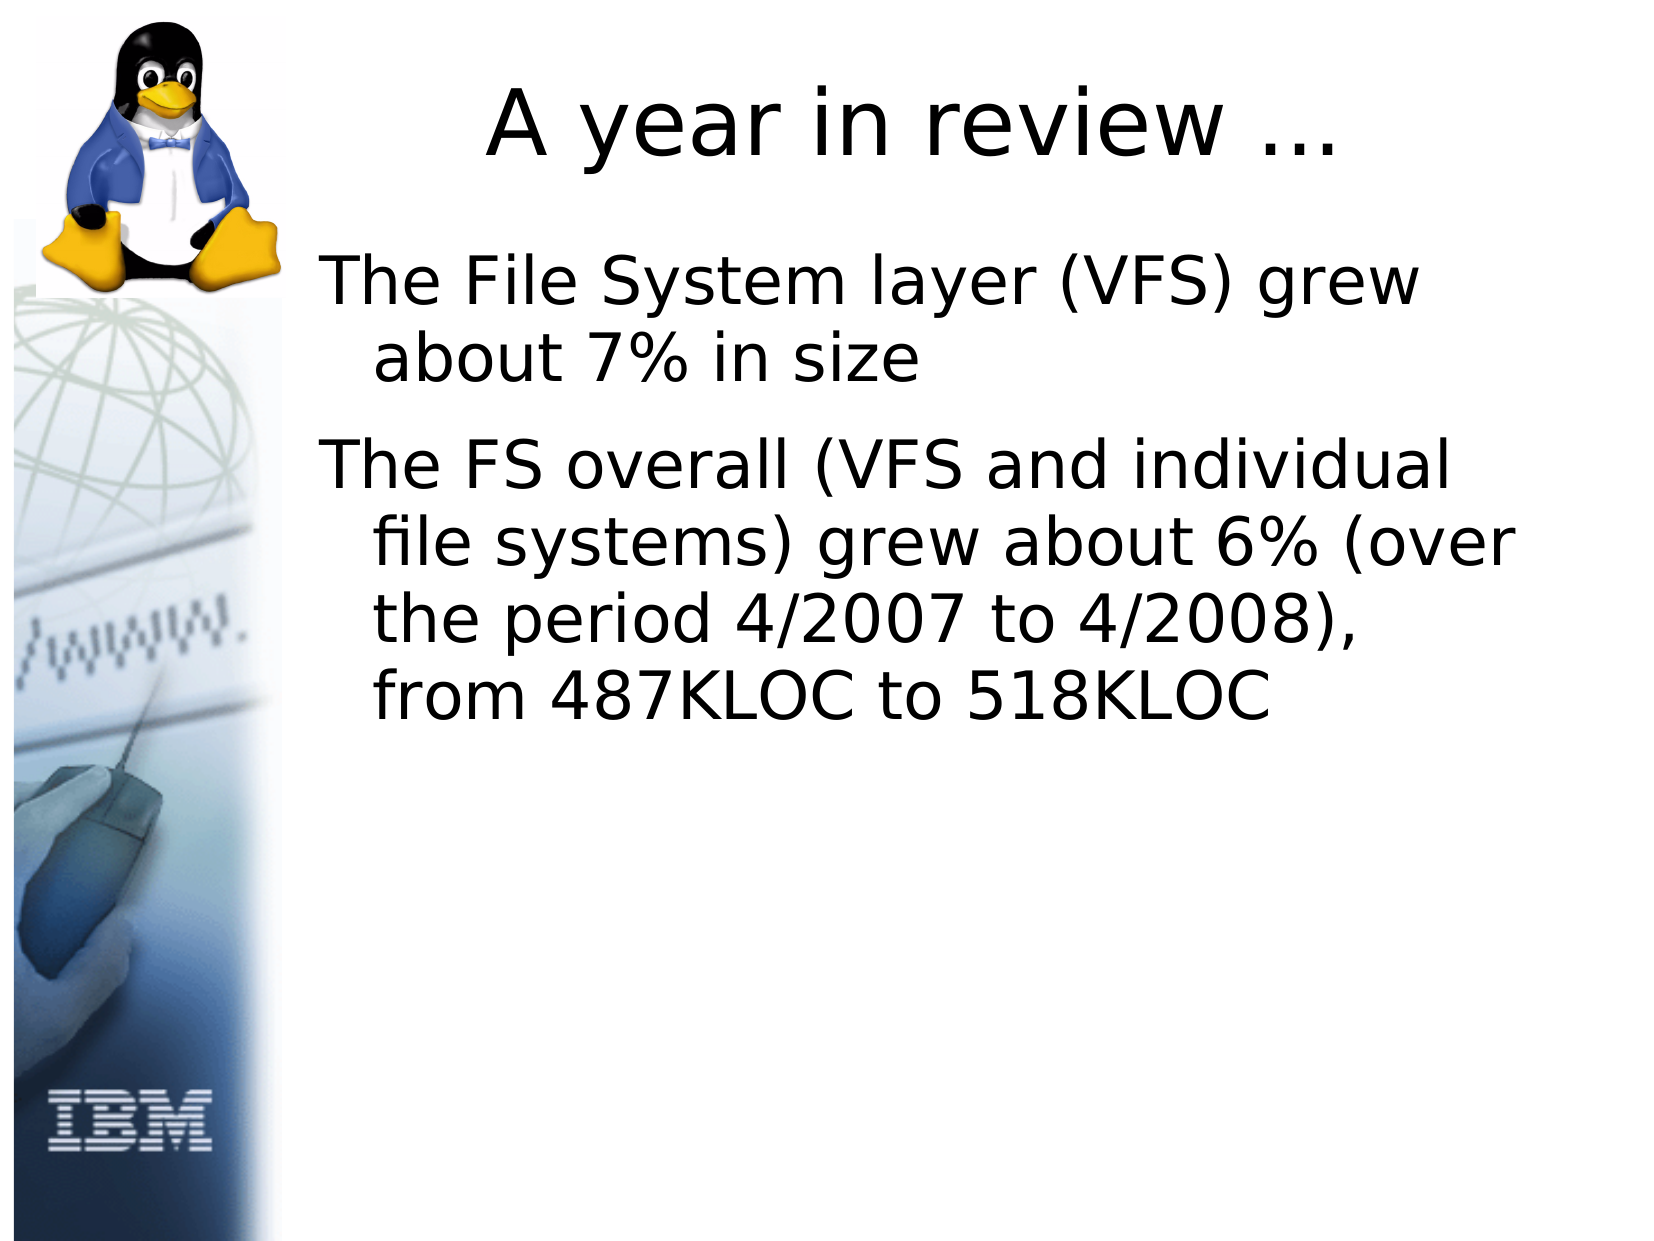

# A year in review ...
The File System layer (VFS) grew about 7% in size
The FS overall (VFS and individual file systems) grew about 6% (over the period 4/2007 to 4/2008), from 487KLOC to 518KLOC